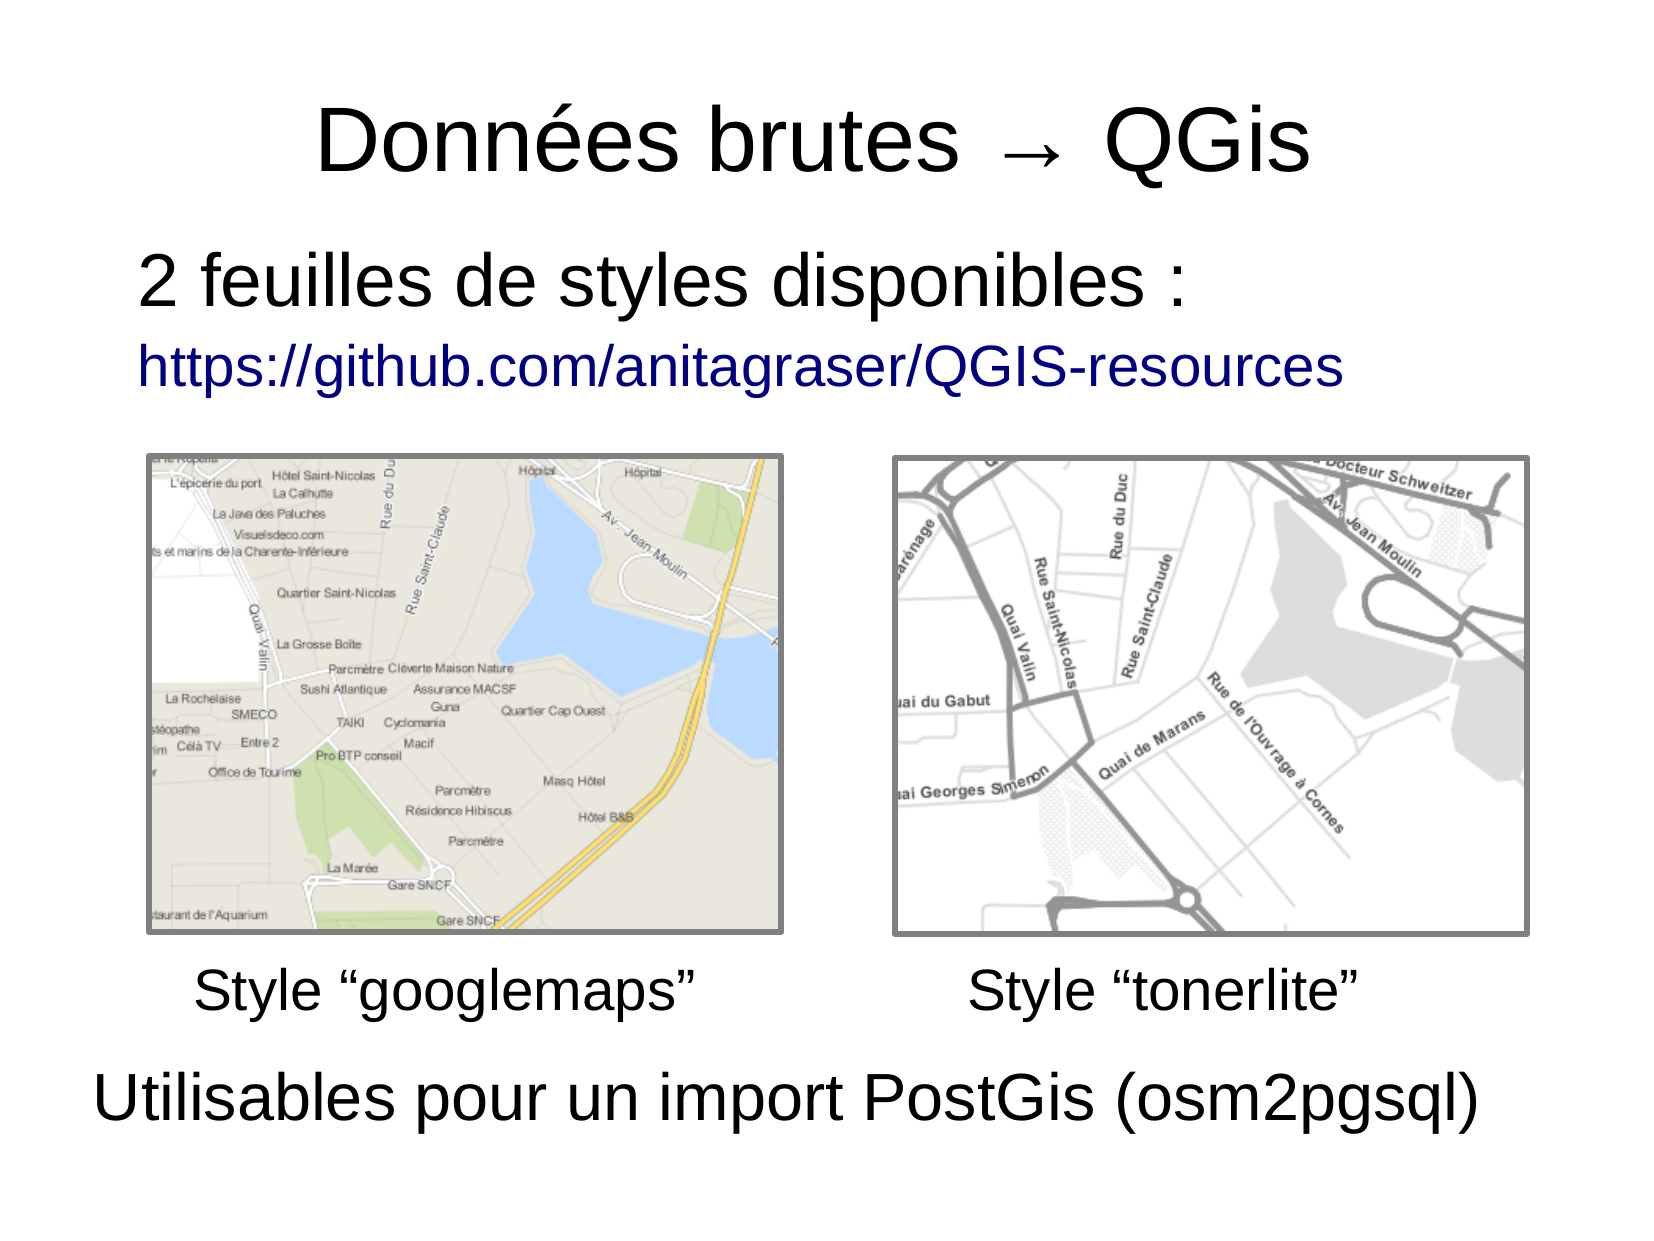

# Données brutes → QGis
2 feuilles de styles disponibles :
https://github.com/anitagraser/QGIS-resources
Style “tonerlite”
Style “googlemaps”
Utilisables pour un import PostGis (osm2pgsql)